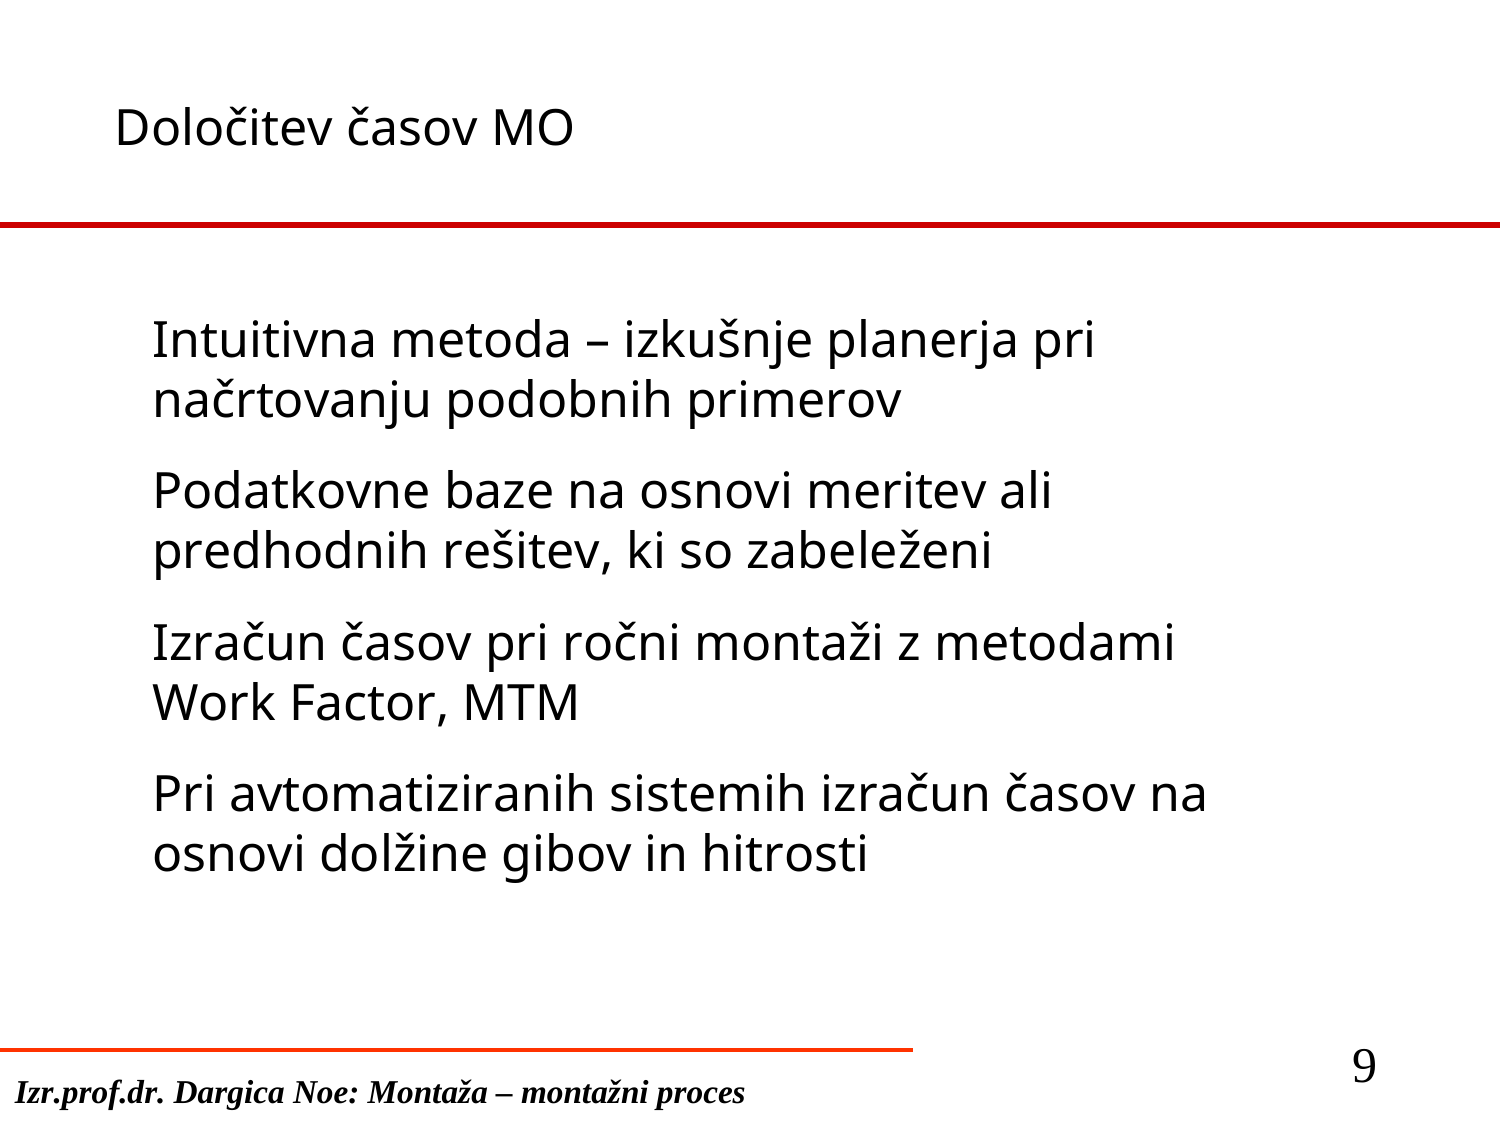

Določitev časov MO
Intuitivna metoda – izkušnje planerja pri načrtovanju podobnih primerov
Podatkovne baze na osnovi meritev ali predhodnih rešitev, ki so zabeleženi
Izračun časov pri ročni montaži z metodami Work Factor, MTM
Pri avtomatiziranih sistemih izračun časov na osnovi dolžine gibov in hitrosti
9